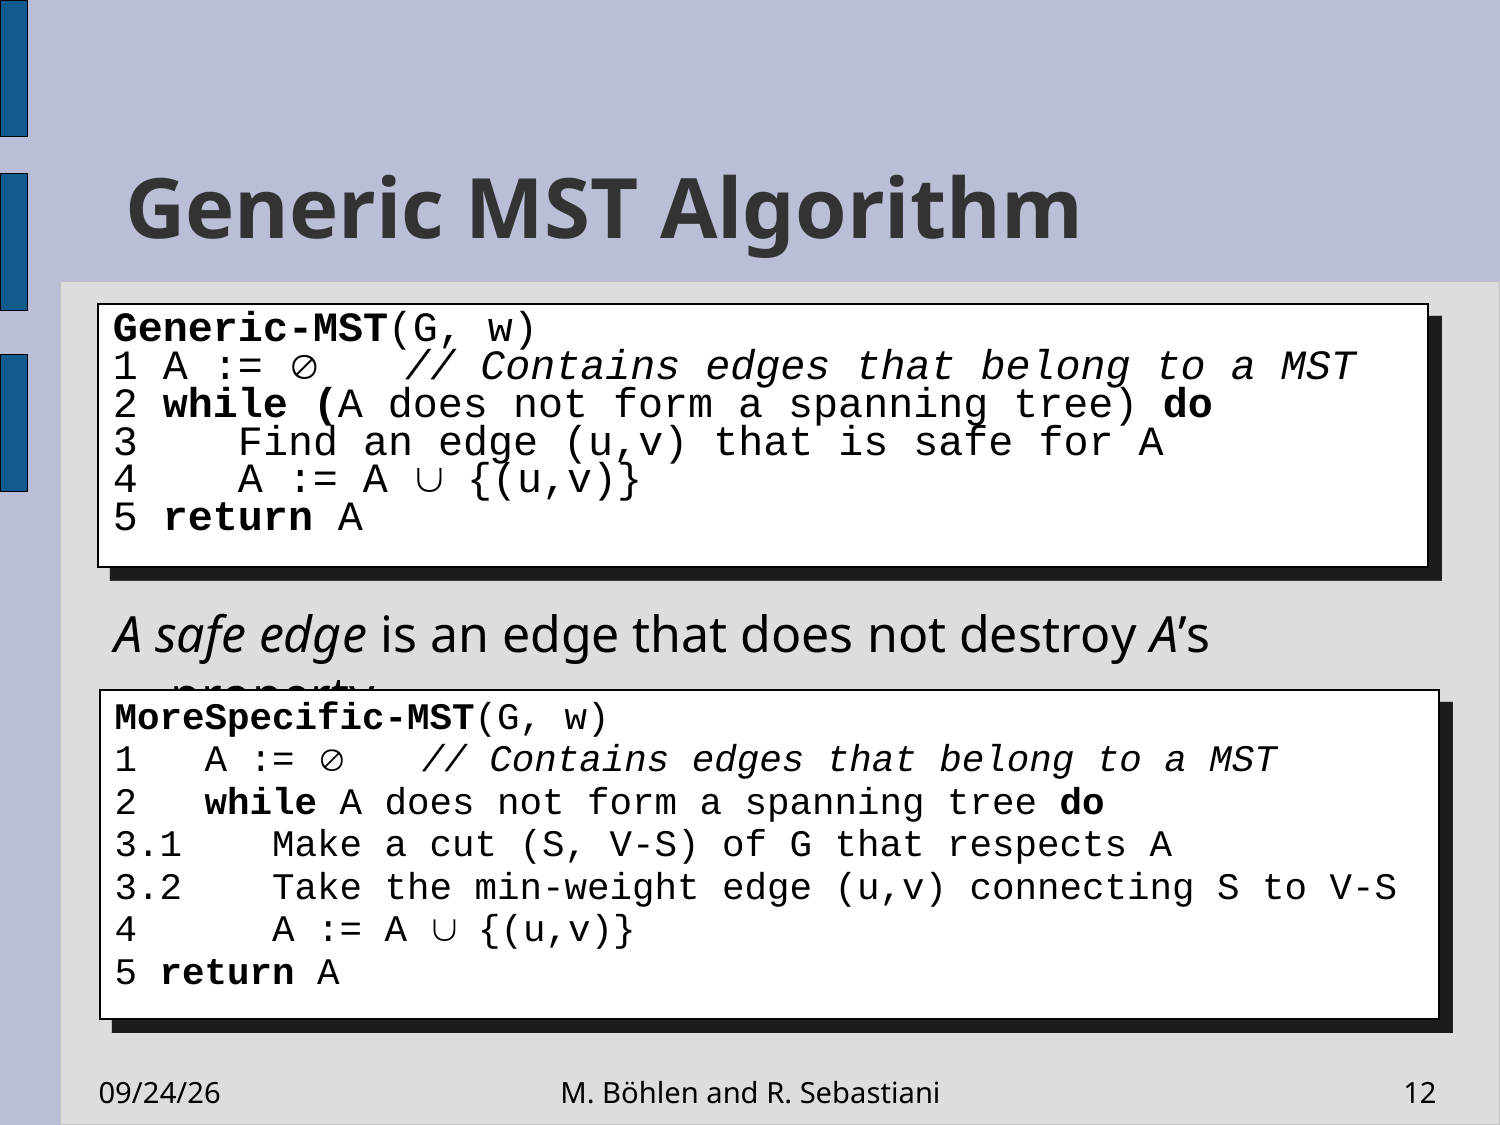

# Generic MST Algorithm
Generic-MST(G, w)
1 A := // Contains edges that belong to a MST
2 while (A does not form a spanning tree) do
3 Find an edge (u,v) that is safe for A
4 A := A {(u,v)}
5 return A
A safe edge is an edge that does not destroy A’s property.
MoreSpecific-MST(G, w)
1 A := // Contains edges that belong to a MST
2 while A does not form a spanning tree do
3.1 Make a cut (S, V-S) of G that respects A
3.2 Take the min-weight edge (u,v) connecting S to V-S
4 A := A {(u,v)}
5 return A
M. Böhlen and R. Sebastiani
12